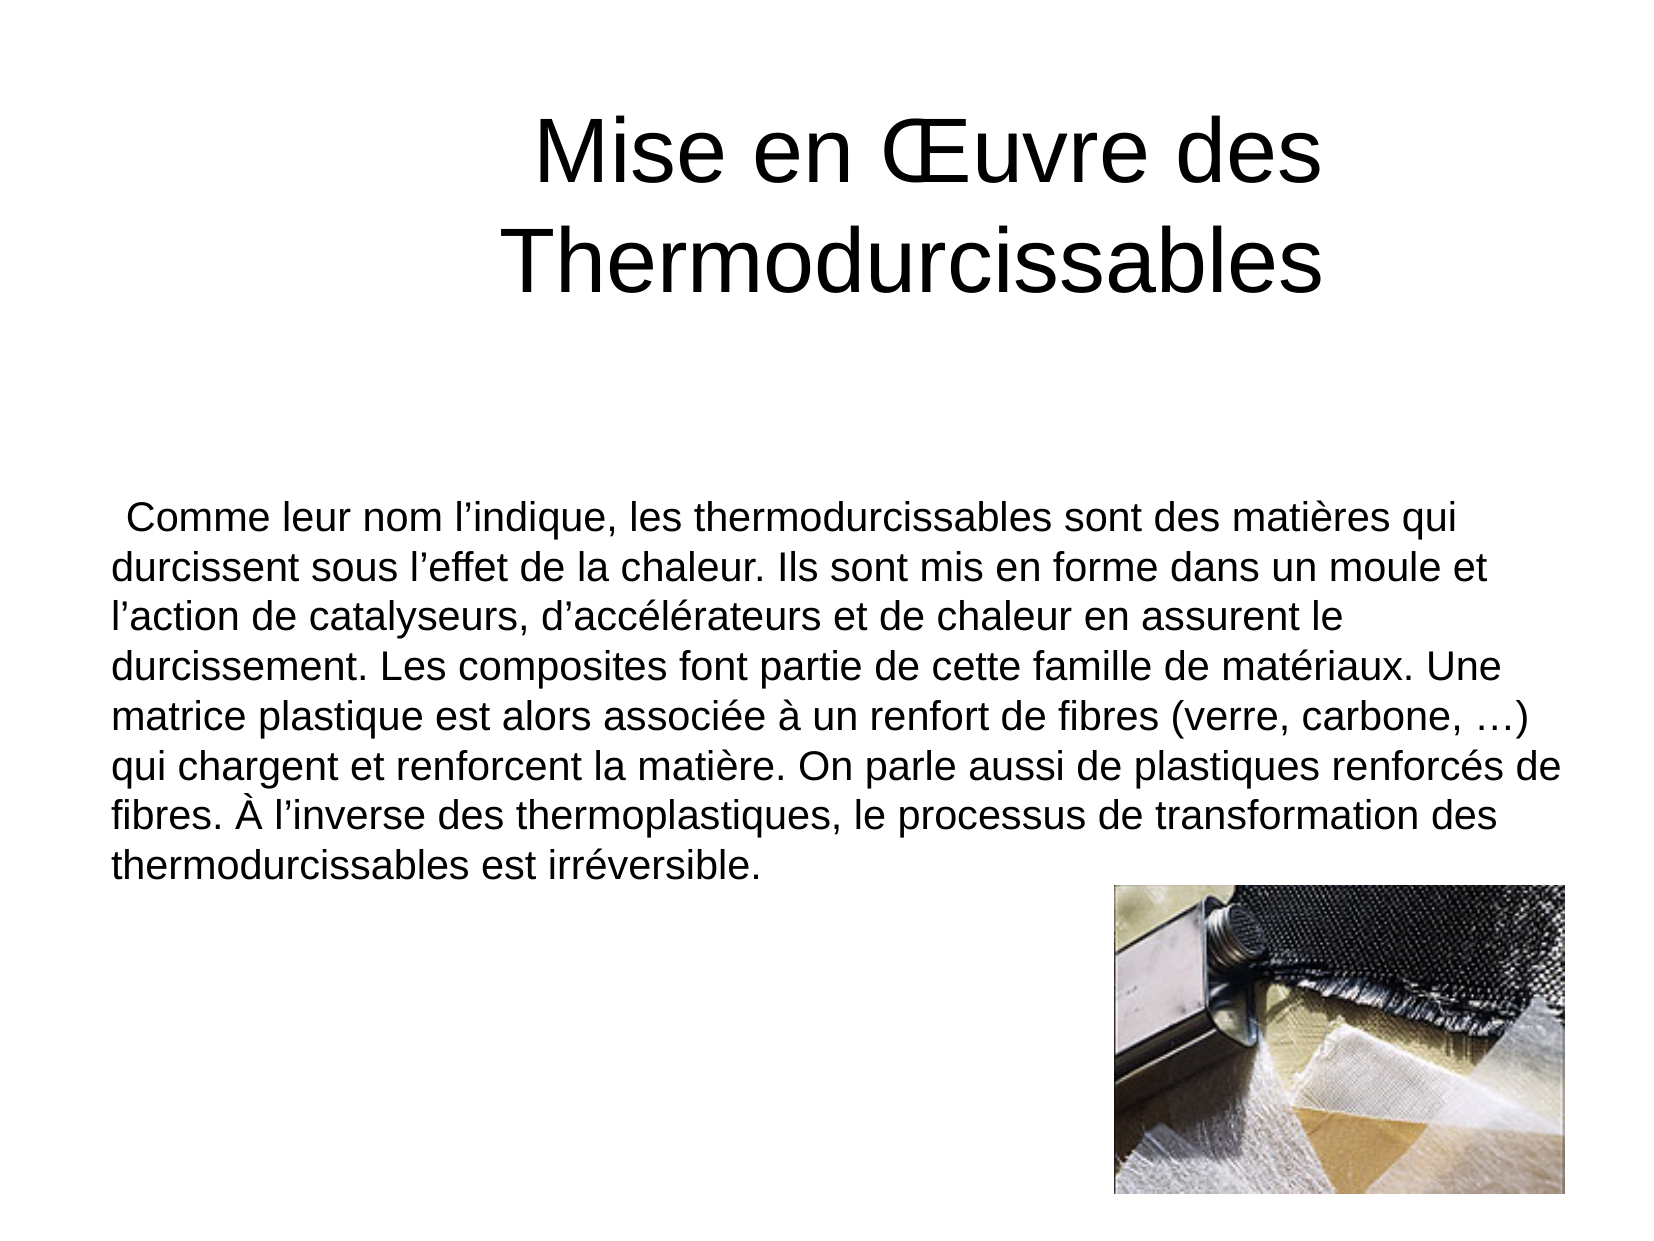

# Mise en Œuvre des Thermodurcissables
Comme leur nom l’indique, les thermodurcissables sont des matières qui durcissent sous l’effet de la chaleur. Ils sont mis en forme dans un moule et l’action de catalyseurs, d’accélérateurs et de chaleur en assurent le durcissement. Les composites font partie de cette famille de matériaux. Une matrice plastique est alors associée à un renfort de fibres (verre, carbone, …) qui chargent et renforcent la matière. On parle aussi de plastiques renforcés de fibres. À l’inverse des thermoplastiques, le processus de transformation des thermodurcissables est irréversible.